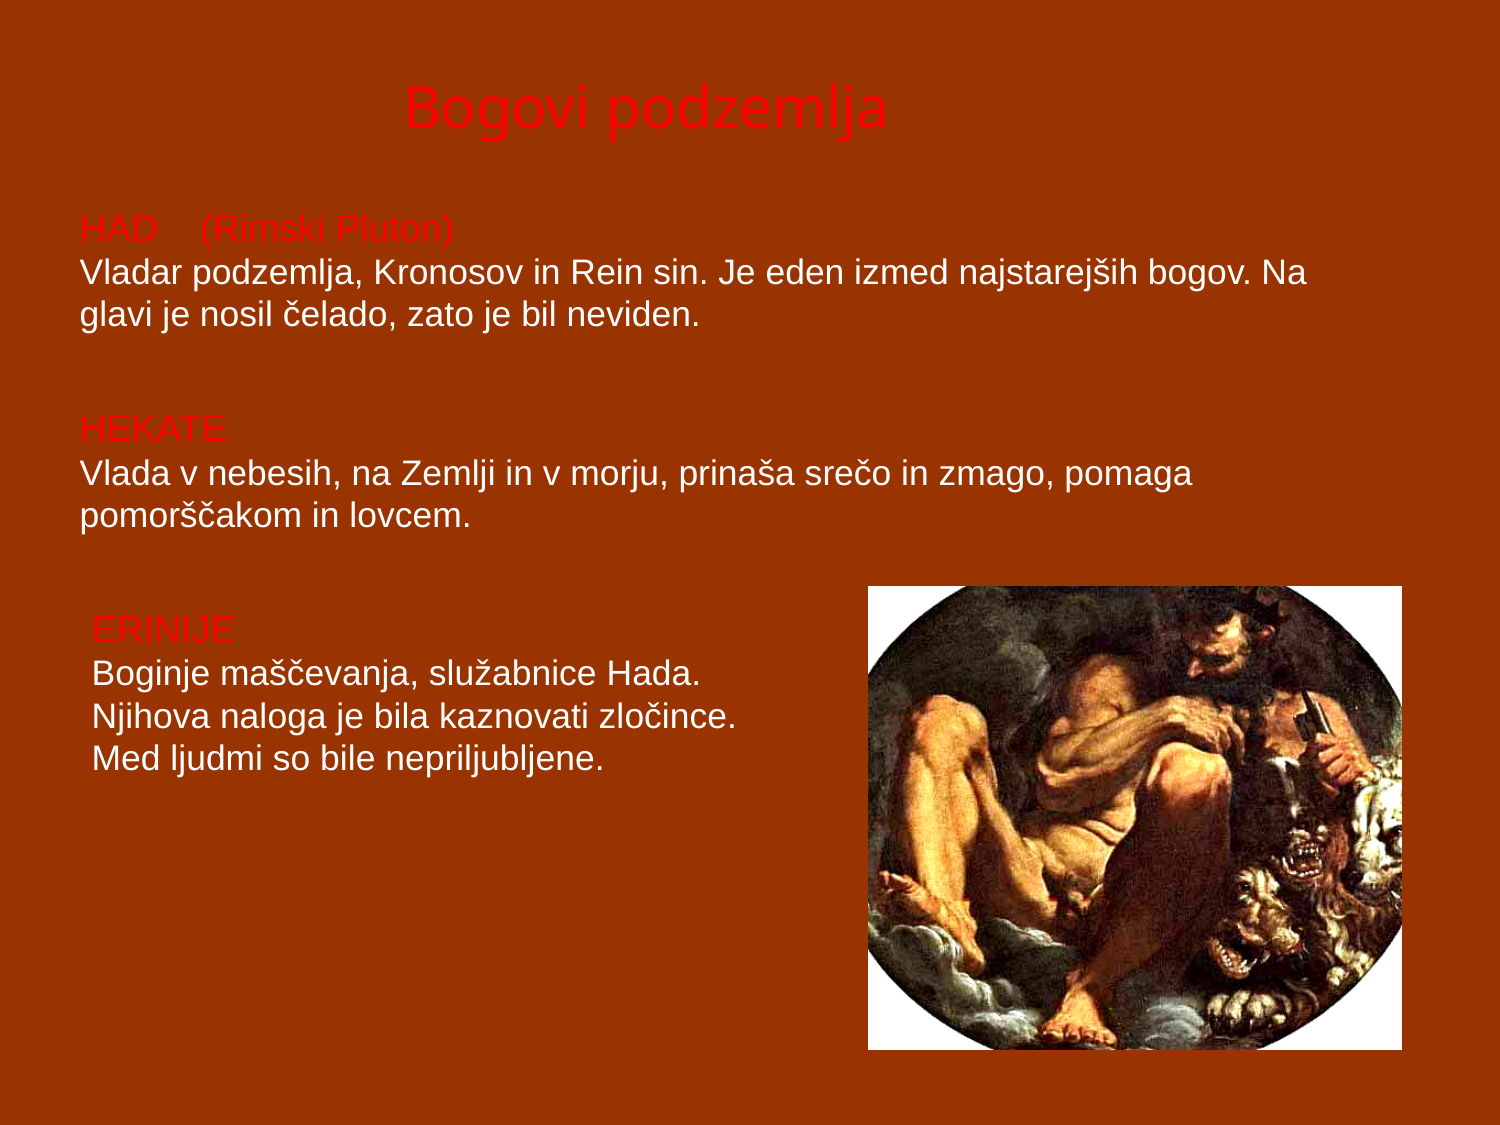

# Bogovi podzemlja
HAD (Rimski Pluton)
Vladar podzemlja, Kronosov in Rein sin. Je eden izmed najstarejših bogov. Na glavi je nosil čelado, zato je bil neviden.
HEKATE
Vlada v nebesih, na Zemlji in v morju, prinaša srečo in zmago, pomaga pomorščakom in lovcem.
ERINIJE
Boginje maščevanja, služabnice Hada.
Njihova naloga je bila kaznovati zločince.
Med ljudmi so bile nepriljubljene.